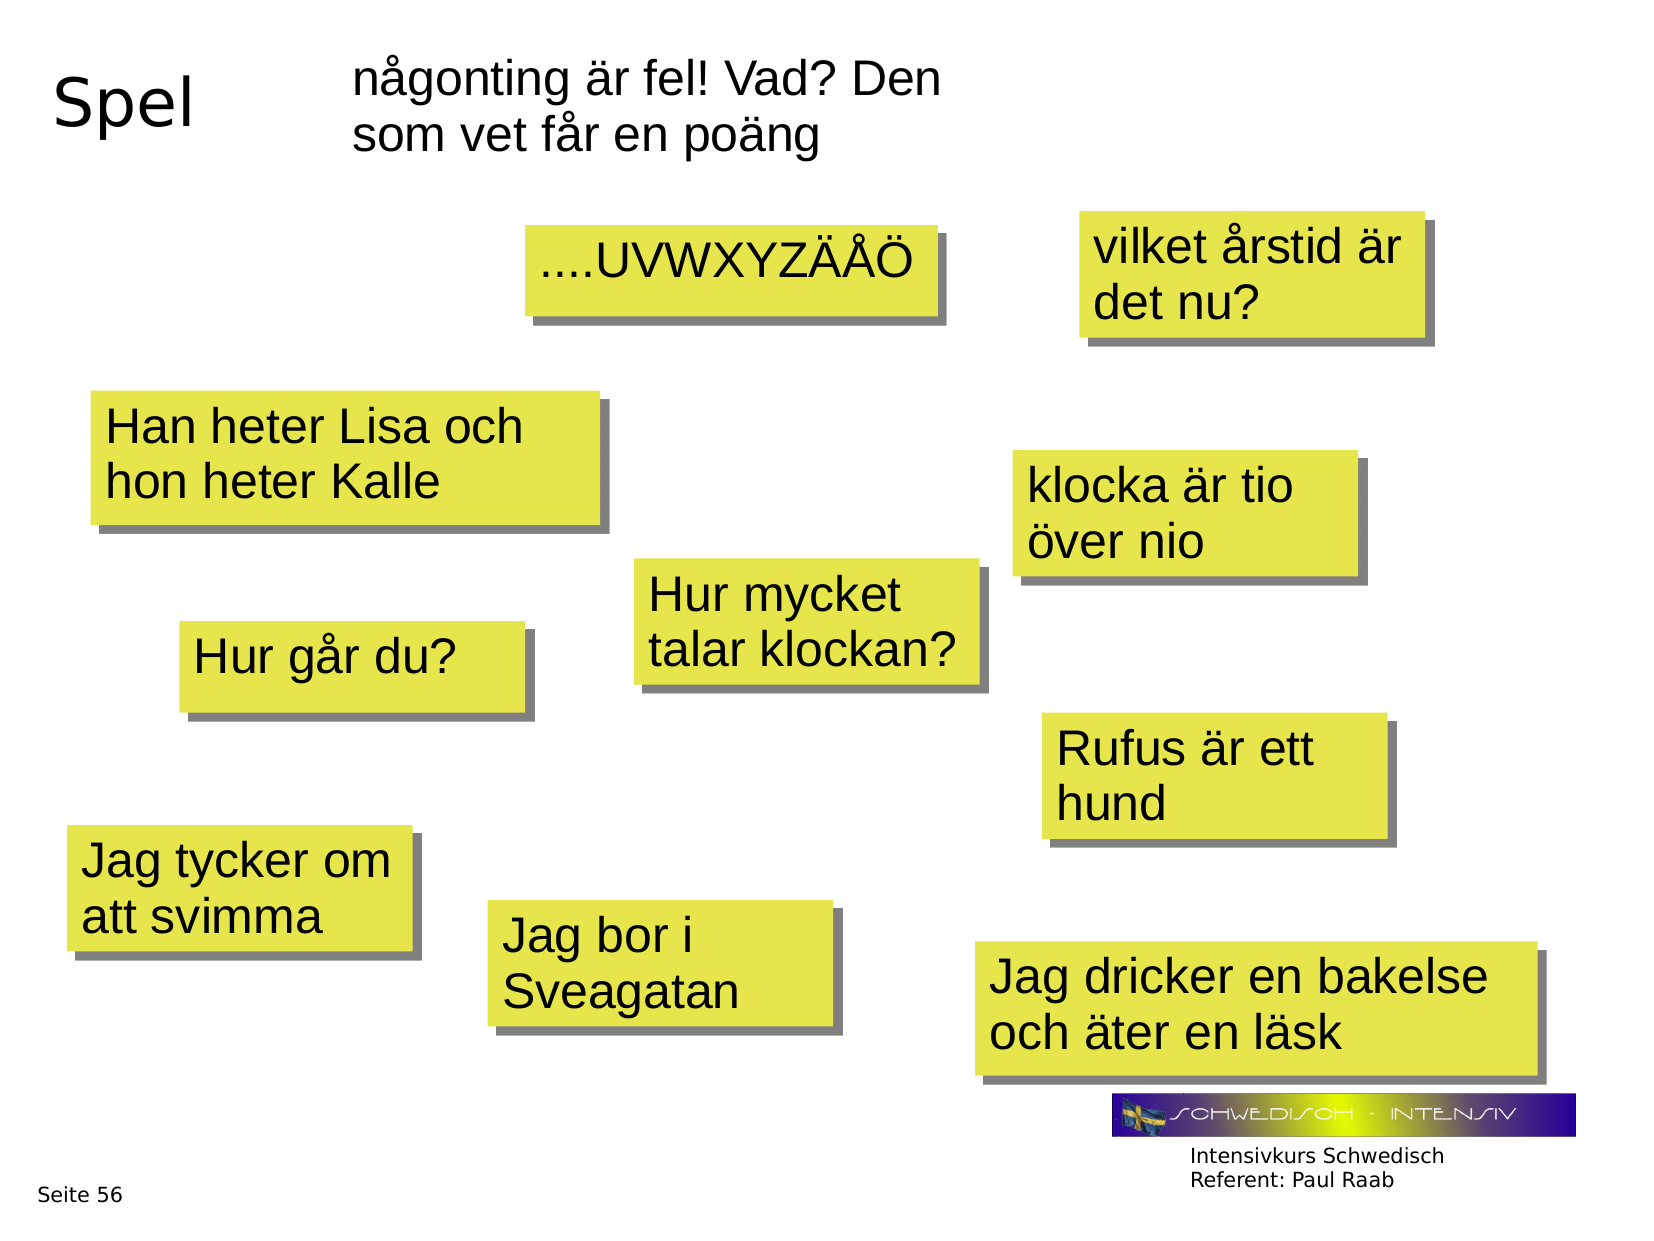

någonting är fel! Vad? Den som vet får en poäng
Spel
vilket årstid är det nu?
....UVWXYZÄÅÖ
Han heter Lisa och hon heter Kalle
klocka är tio över nio
Hur mycket talar klockan?
Hur går du?
Rufus är ett hund
Jag tycker om att svimma
Jag bor i Sveagatan
Jag dricker en bakelse och äter en läsk